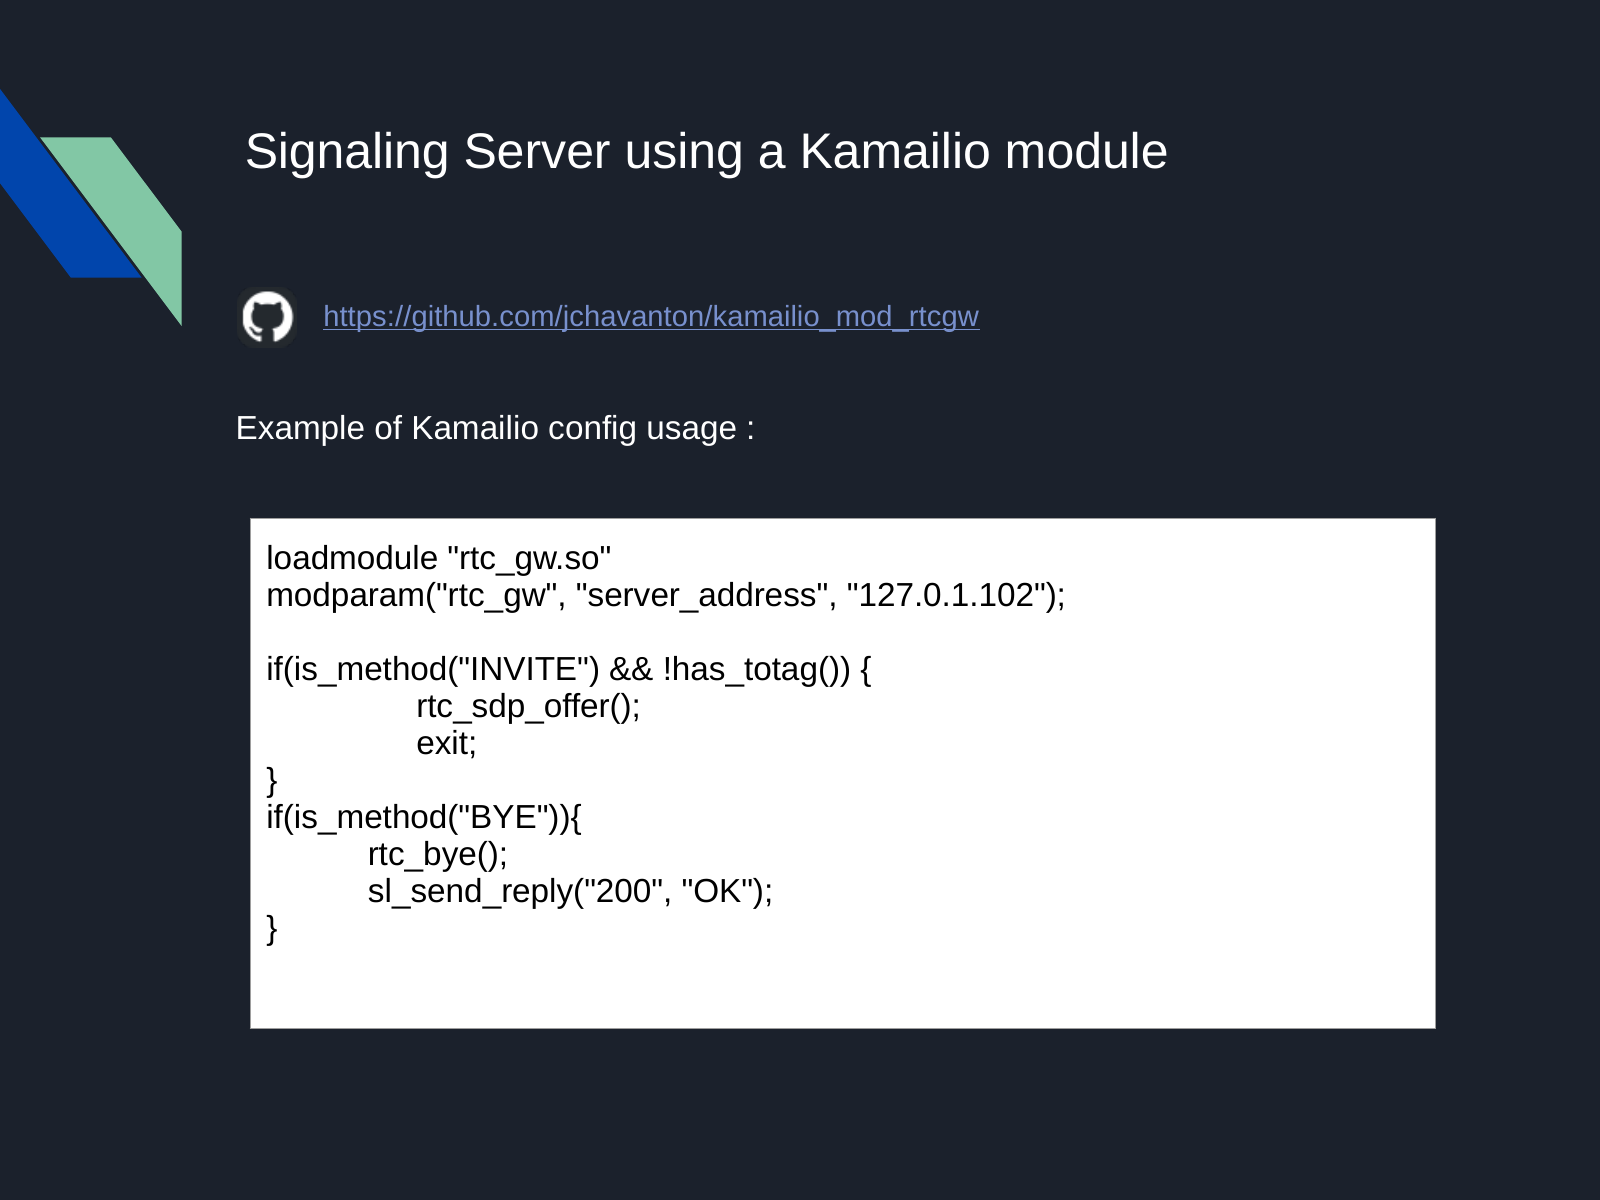

# Signaling Server using a Kamailio module
 https://github.com/jchavanton/kamailio_mod_rtcgw
Example of Kamailio config usage :
| loadmodule "rtc\_gw.so" modparam("rtc\_gw", "server\_address", "127.0.1.102"); if(is\_method("INVITE") && !has\_totag()) { rtc\_sdp\_offer(); exit; } if(is\_method("BYE")){ rtc\_bye(); sl\_send\_reply("200", "OK"); } |
| --- |